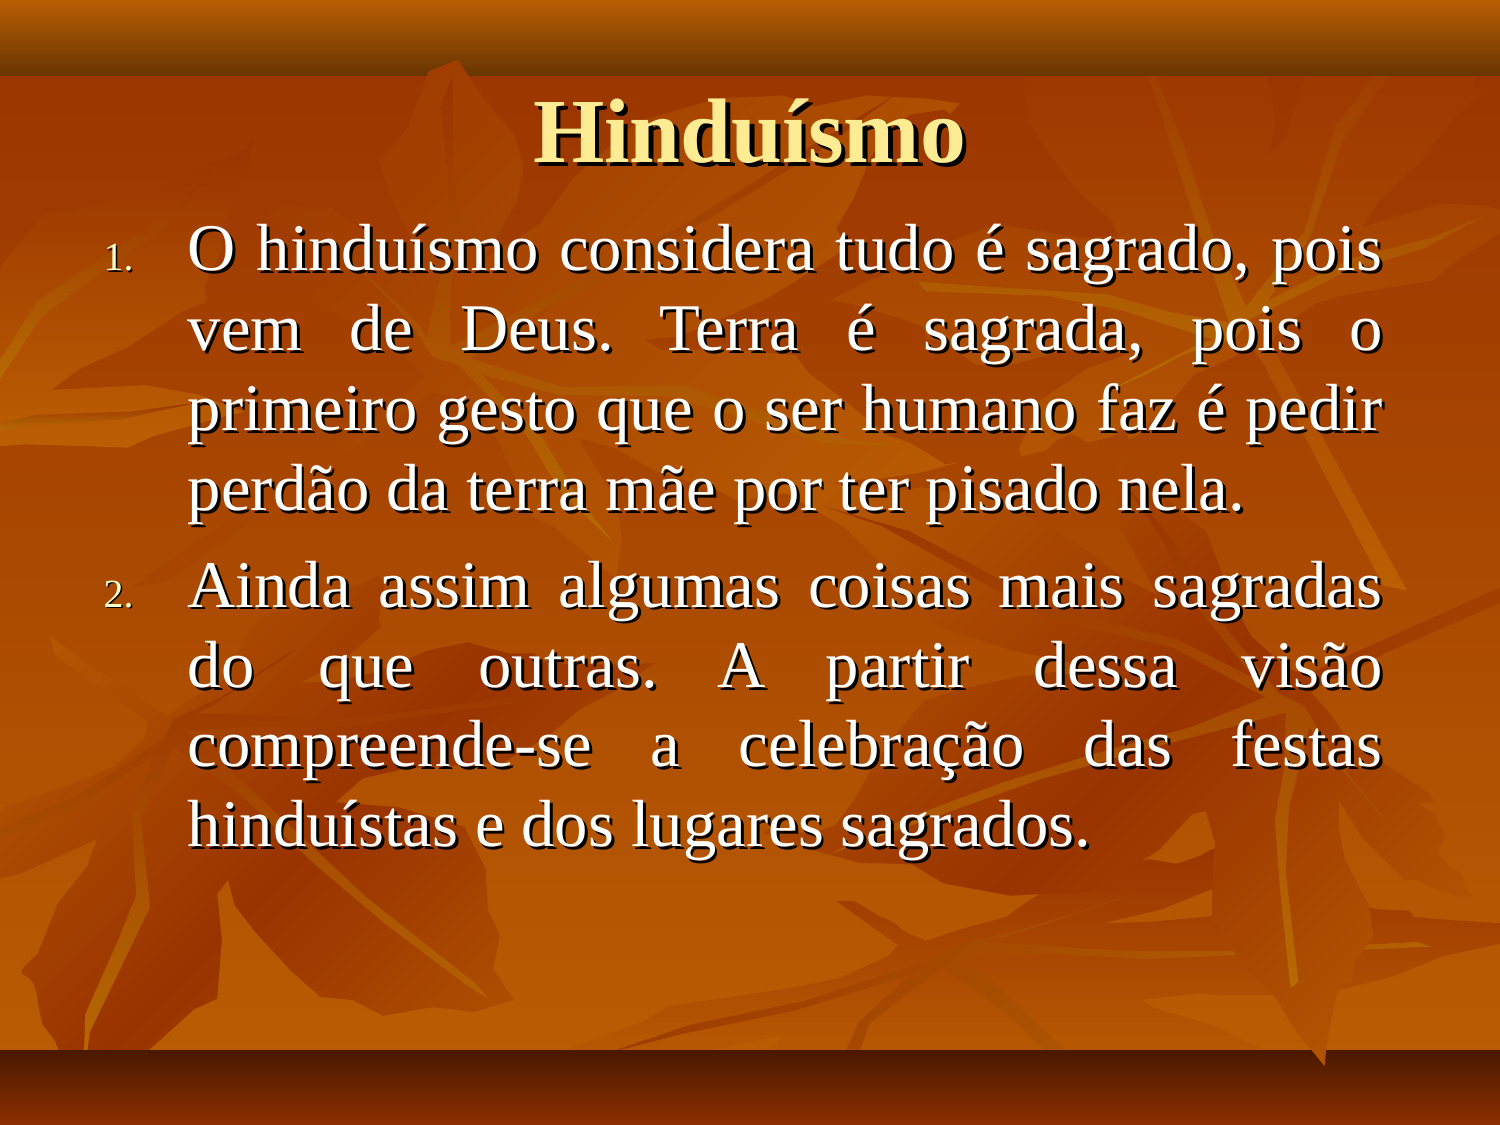

# Hinduísmo
O hinduísmo considera tudo é sagrado, pois vem de Deus. Terra é sagrada, pois o primeiro gesto que o ser humano faz é pedir perdão da terra mãe por ter pisado nela.
Ainda assim algumas coisas mais sagradas do que outras. A partir dessa visão compreende-se a celebração das festas hinduístas e dos lugares sagrados.